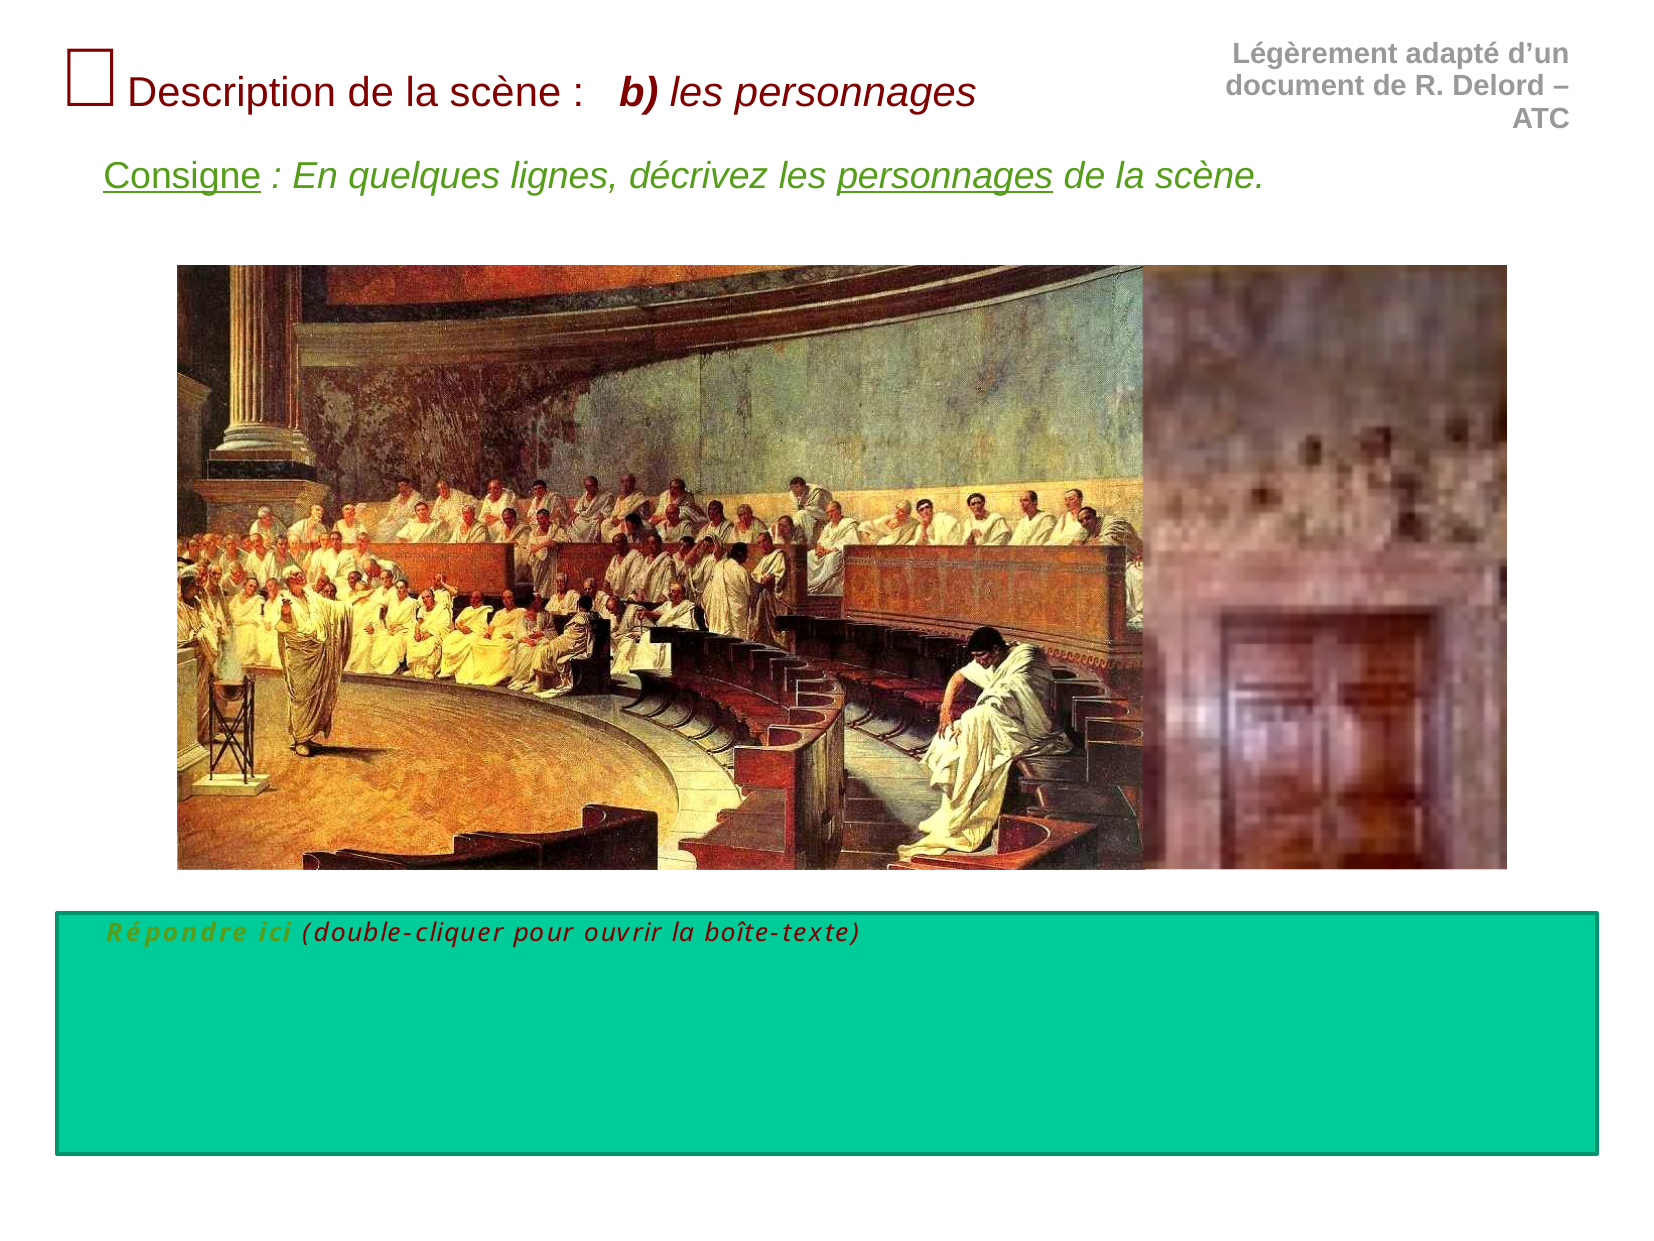

#  Description de la scène : b) les personnages
Légèrement adapté d’un document de R. Delord – ATC
Consigne : En quelques lignes, décrivez les personnages de la scène.